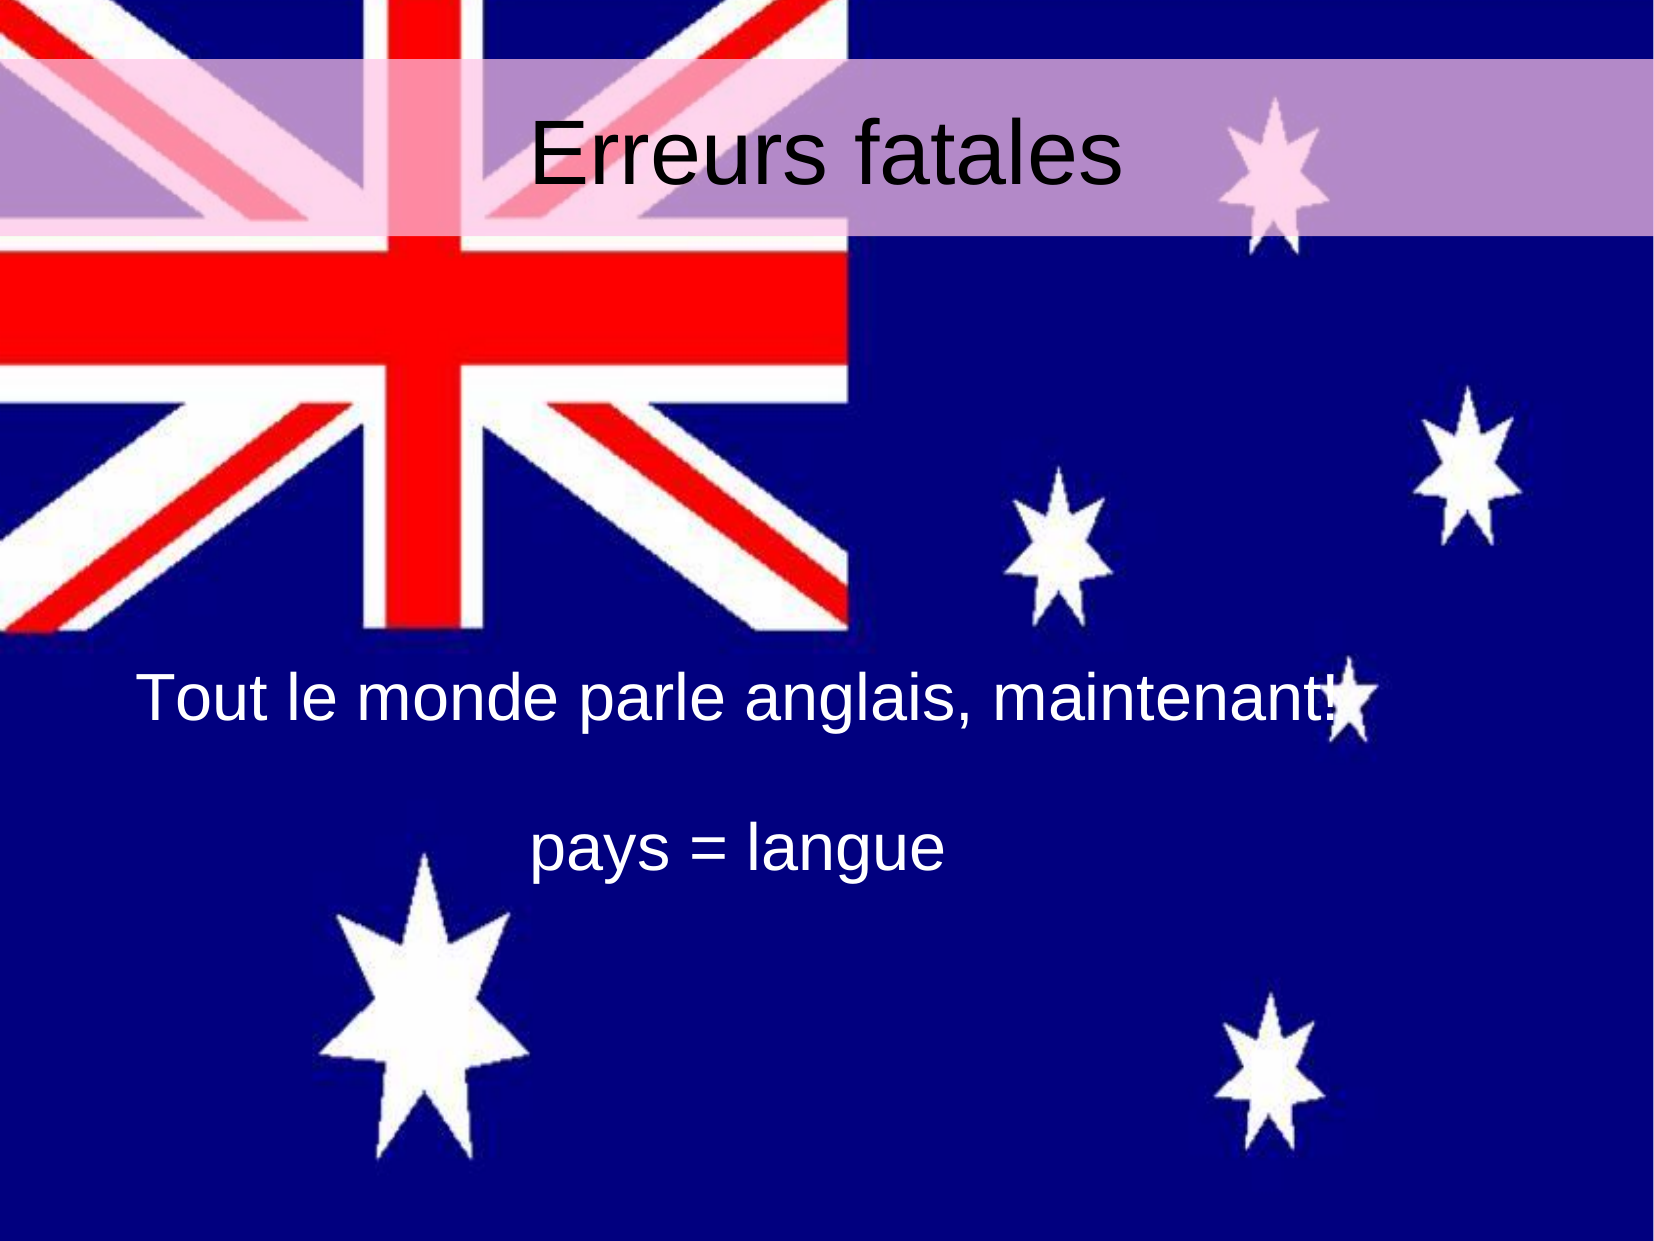

# Erreurs fatales
Tout le monde parle anglais, maintenant!
pays = langue